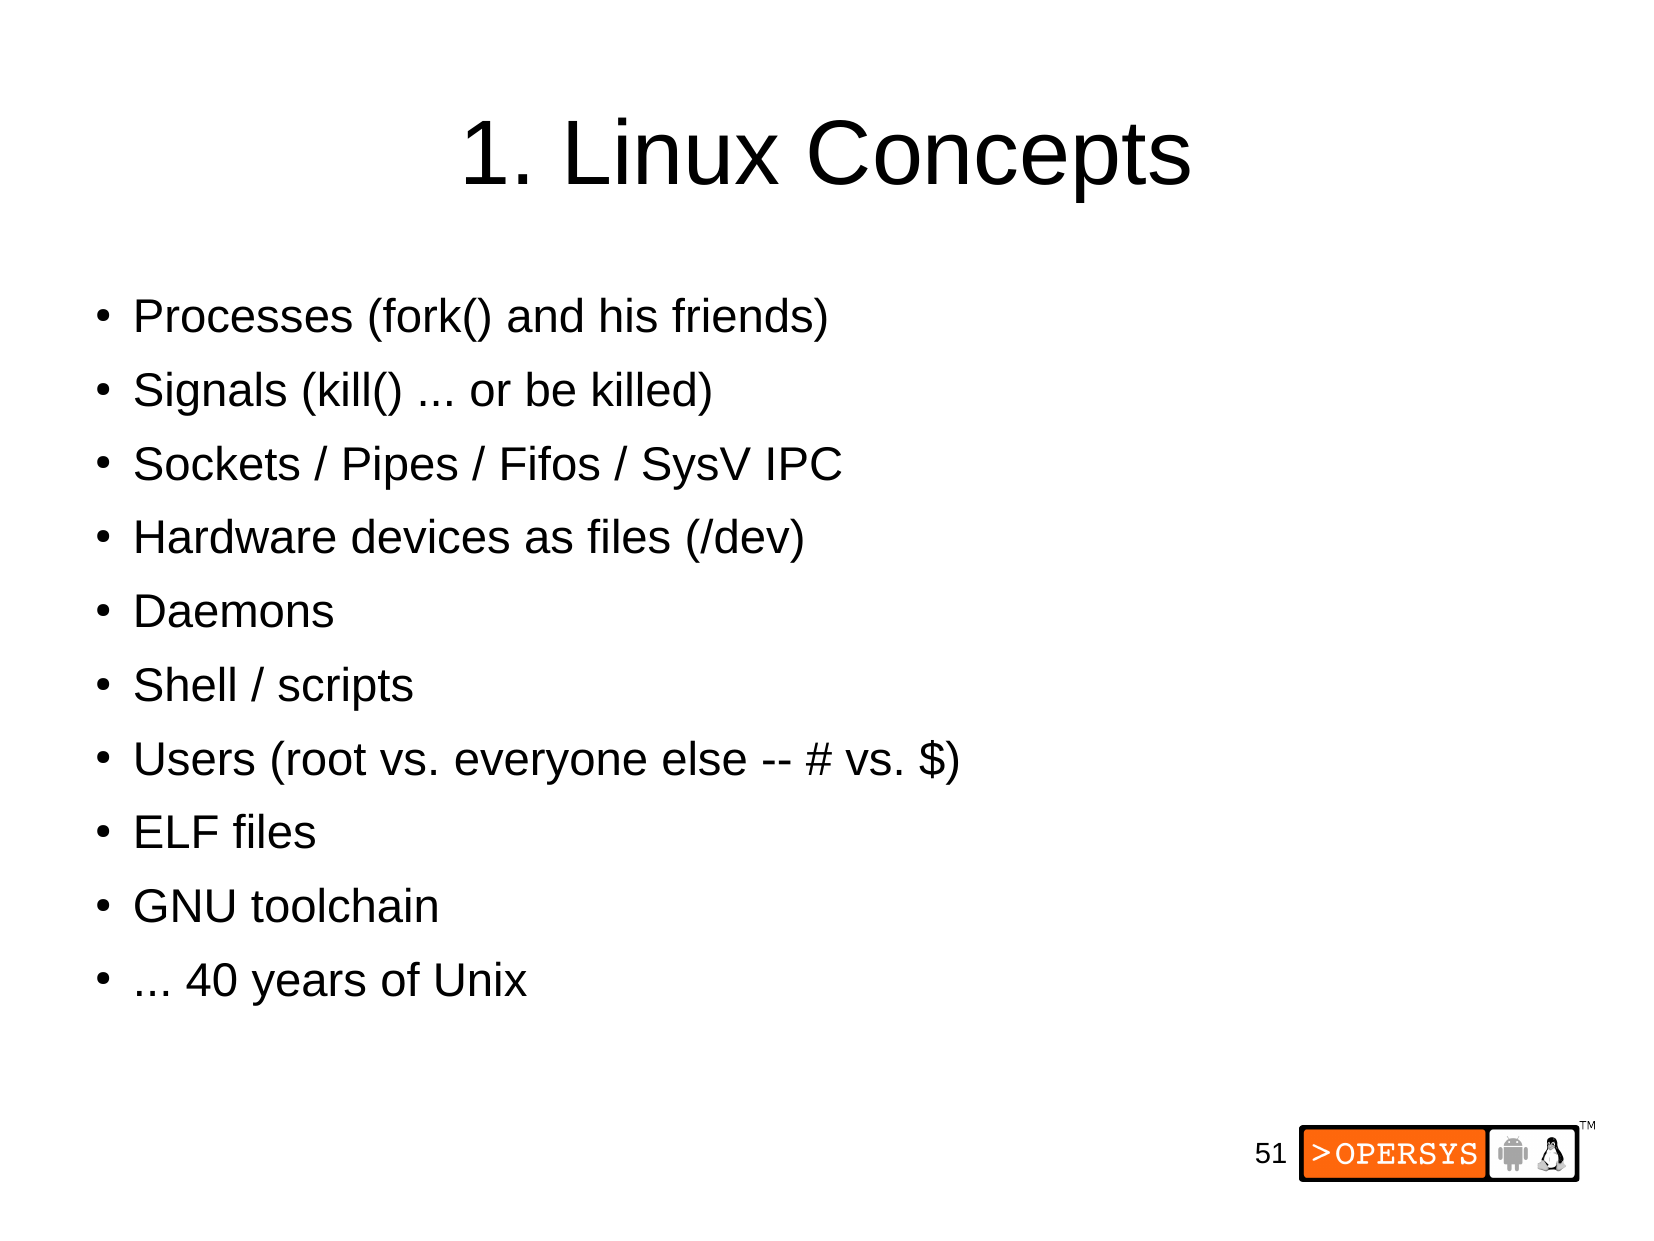

# 1. Linux Concepts
Processes (fork() and his friends)
Signals (kill() ... or be killed)
Sockets / Pipes / Fifos / SysV IPC
Hardware devices as files (/dev)
Daemons
Shell / scripts
Users (root vs. everyone else -- # vs. $)
ELF files
GNU toolchain
... 40 years of Unix